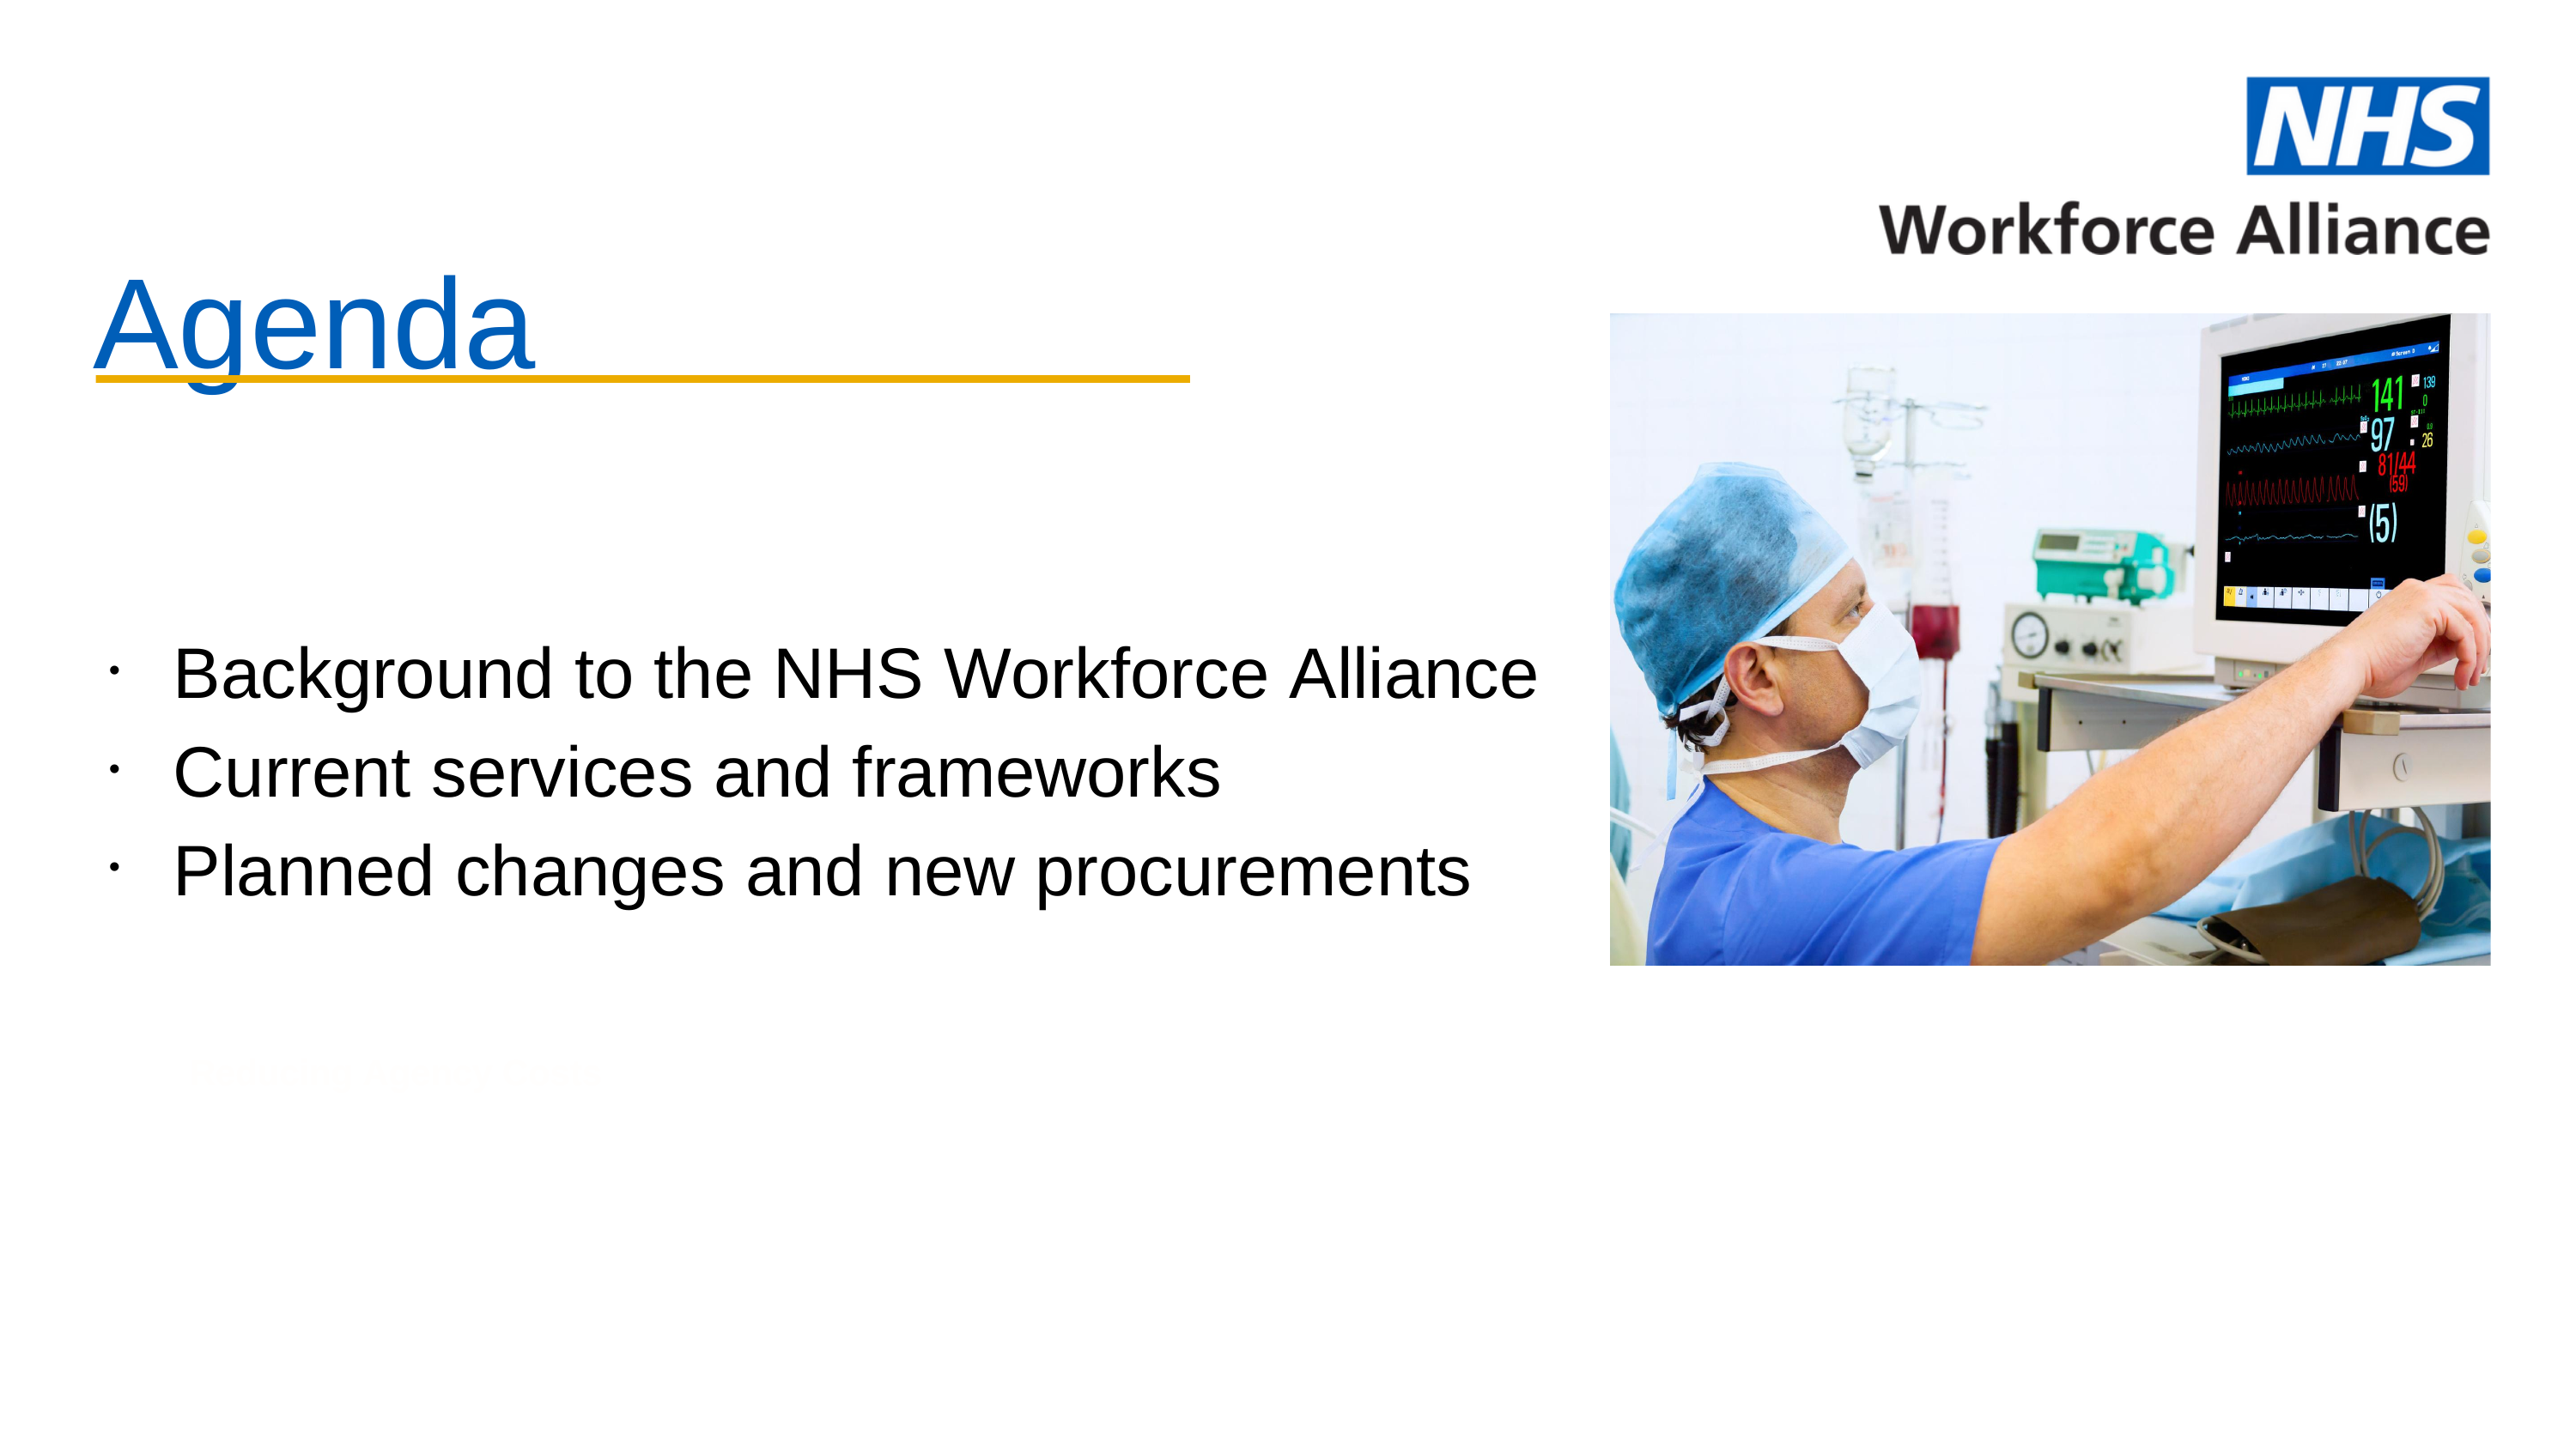

Agenda
# Background to the NHS Workforce Alliance
Current services and frameworks
Planned changes and new procurements
Reducing Agency Costs
Lorem ipsum dolor sit amet, consectetur adipiscing elit, sed do eiusmod tempor incididunt ut labore